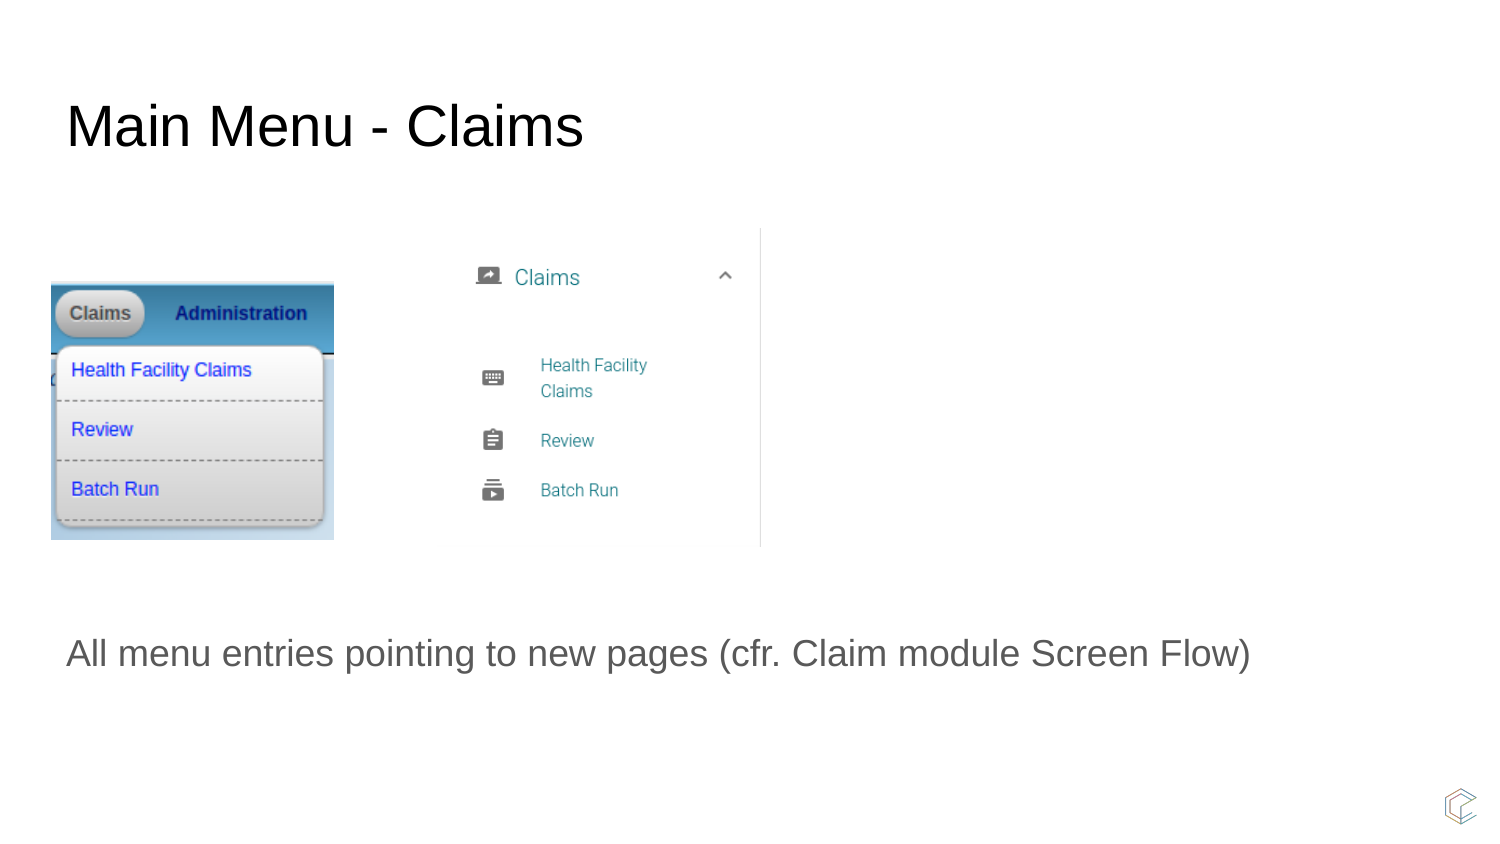

# Main Menu - Claims
All menu entries pointing to new pages (cfr. Claim module Screen Flow)